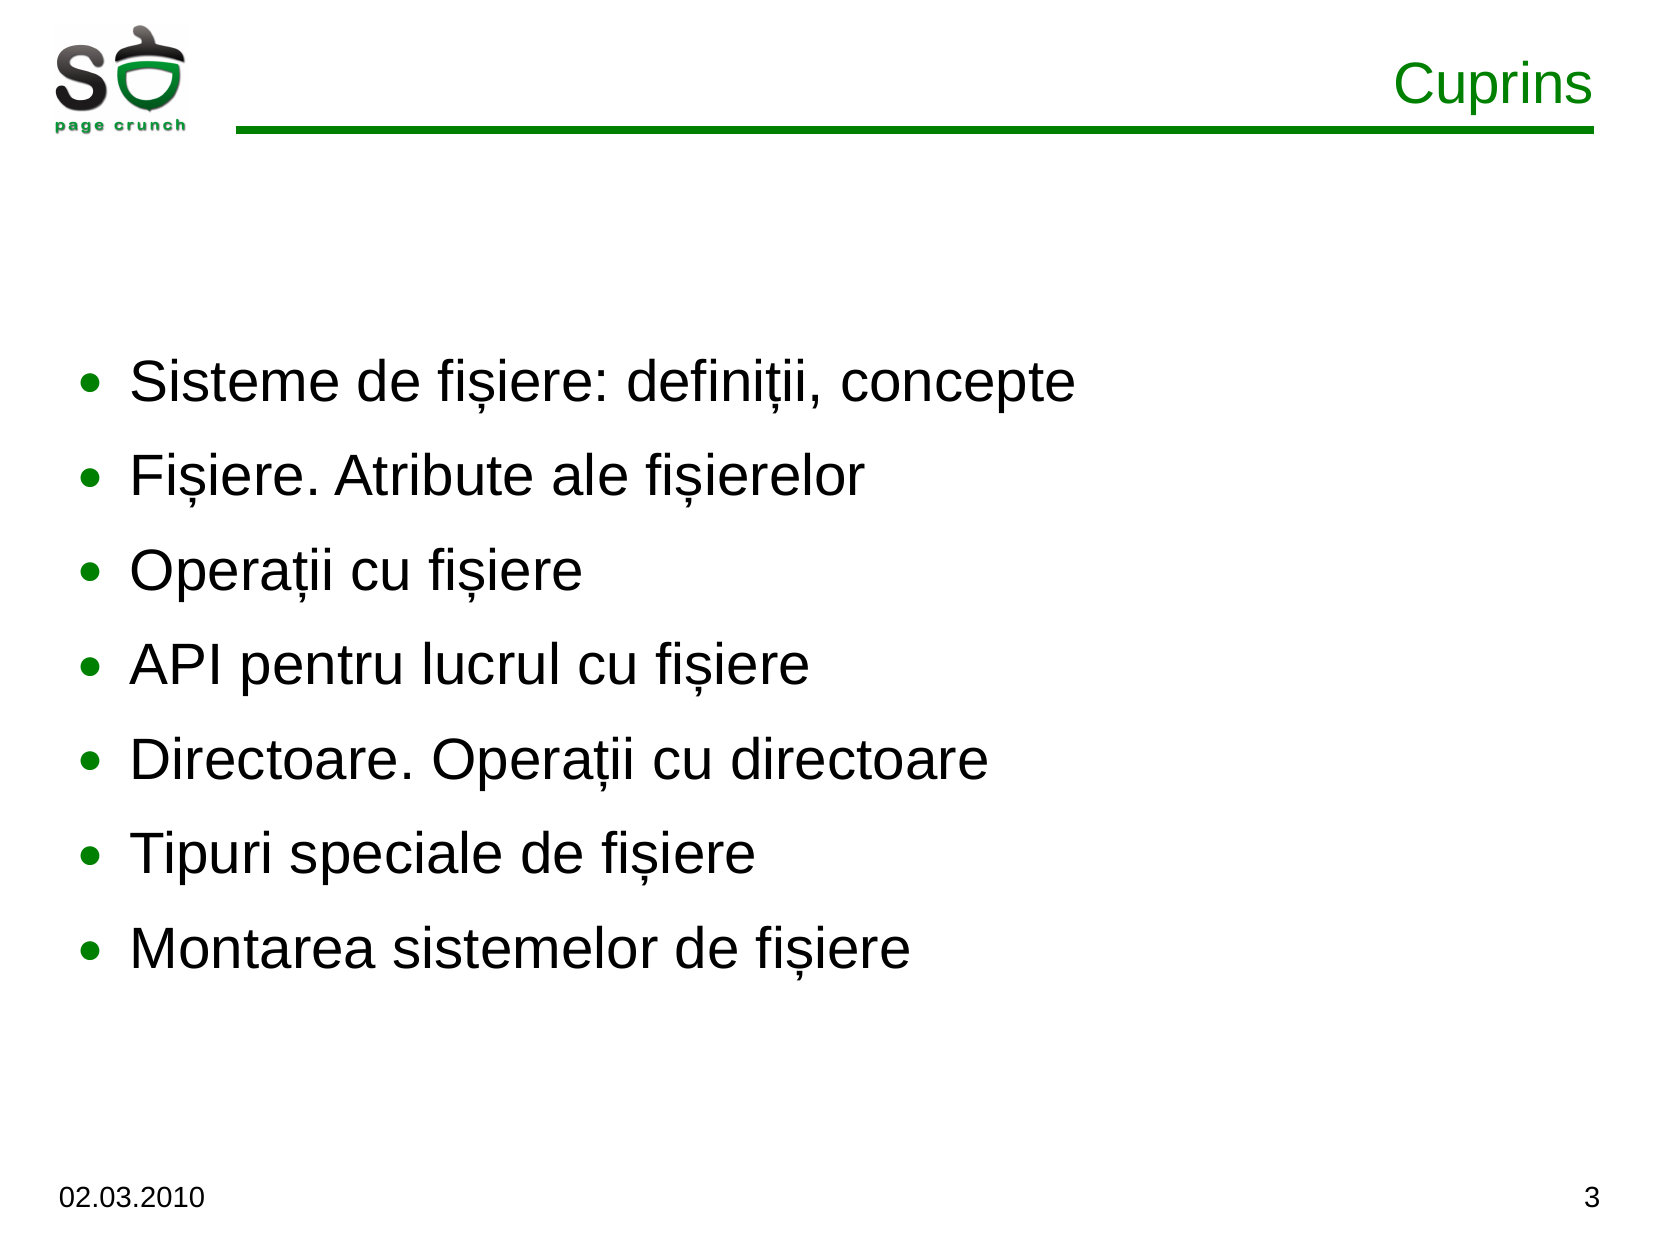

# Cuprins
Sisteme de fișiere: definiții, concepte
Fișiere. Atribute ale fișierelor
Operații cu fișiere
API pentru lucrul cu fișiere
Directoare. Operații cu directoare
Tipuri speciale de fișiere
Montarea sistemelor de fișiere
02.03.2010
3